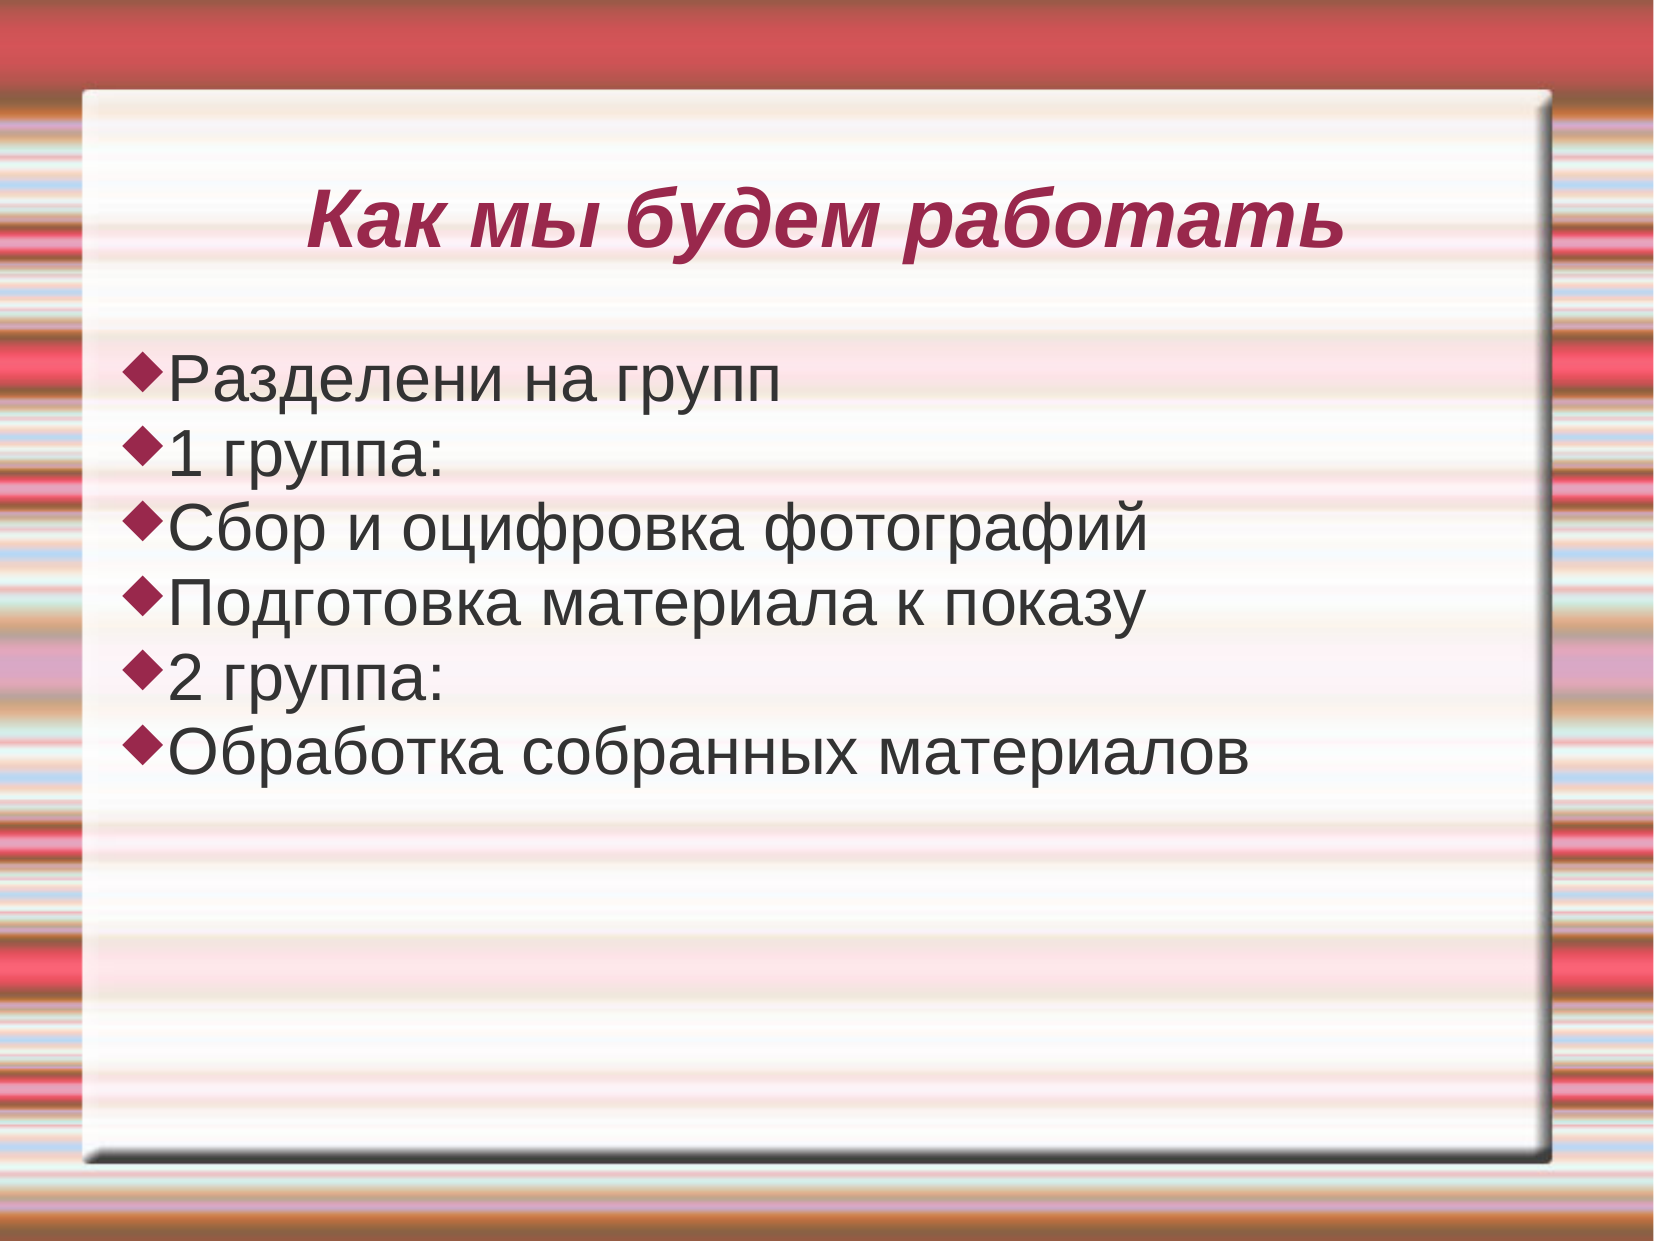

# Как мы будем работать
Разделени на групп
1 группа:
Сбор и оцифровка фотографий
Подготовка материала к показу
2 группа:
Обработка собранных материалов